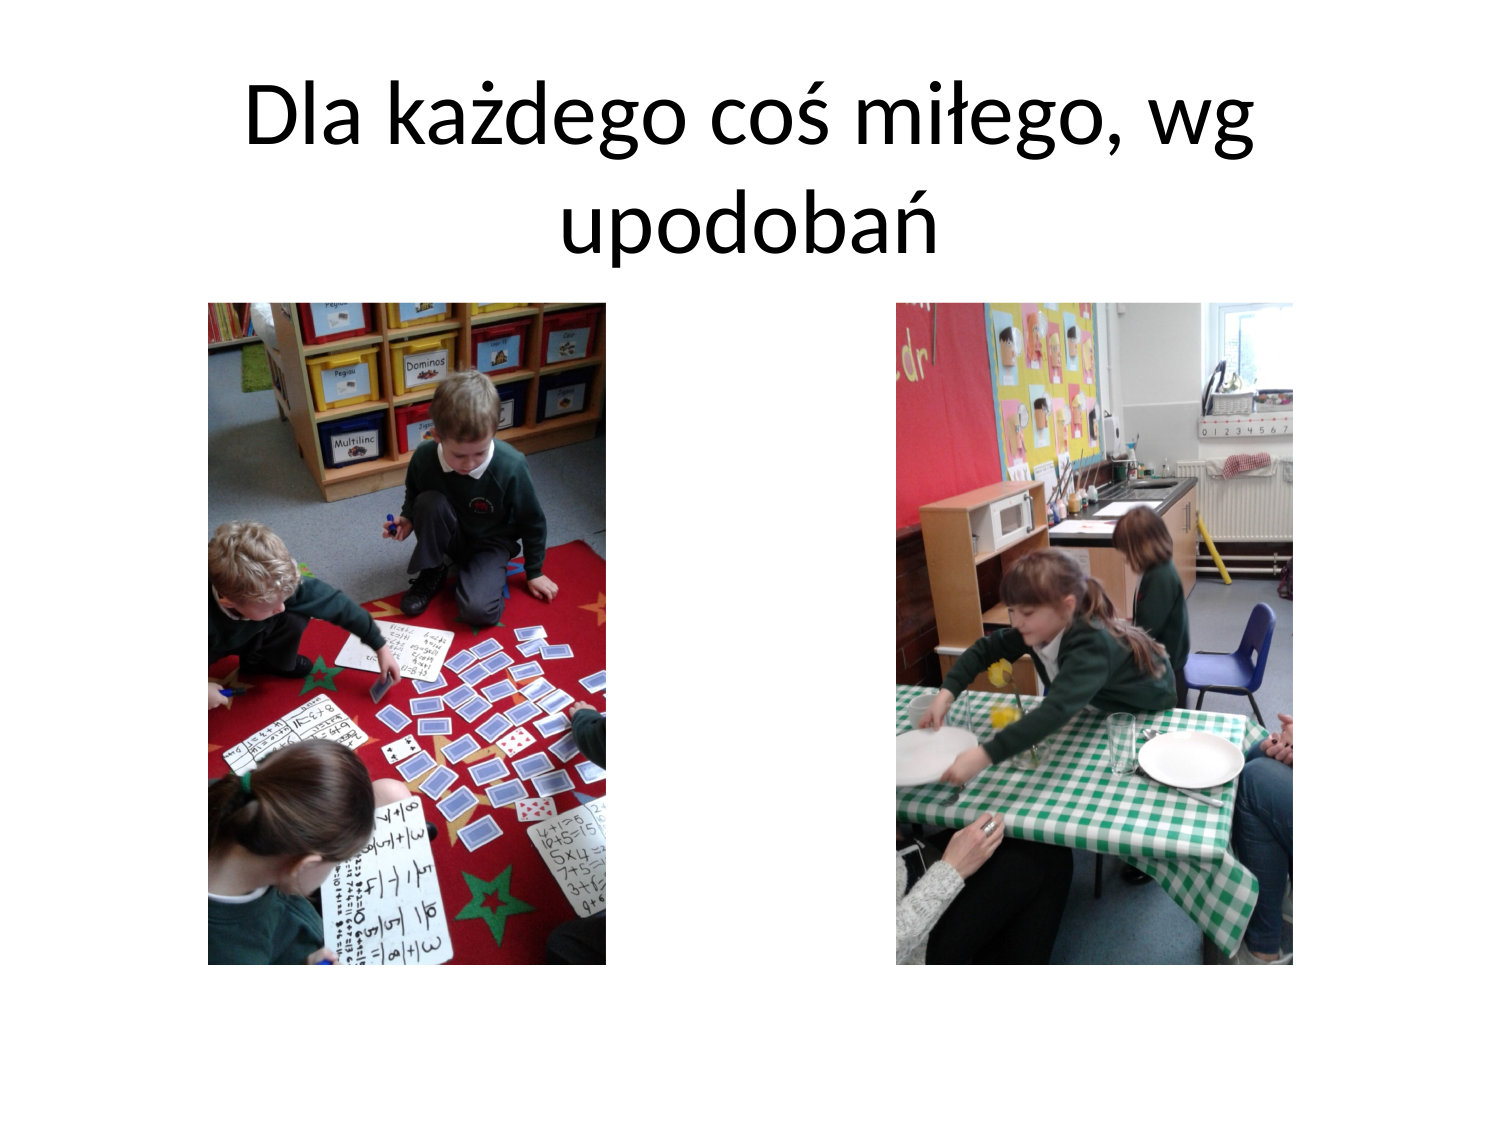

# Dla każdego coś miłego, wg upodobań